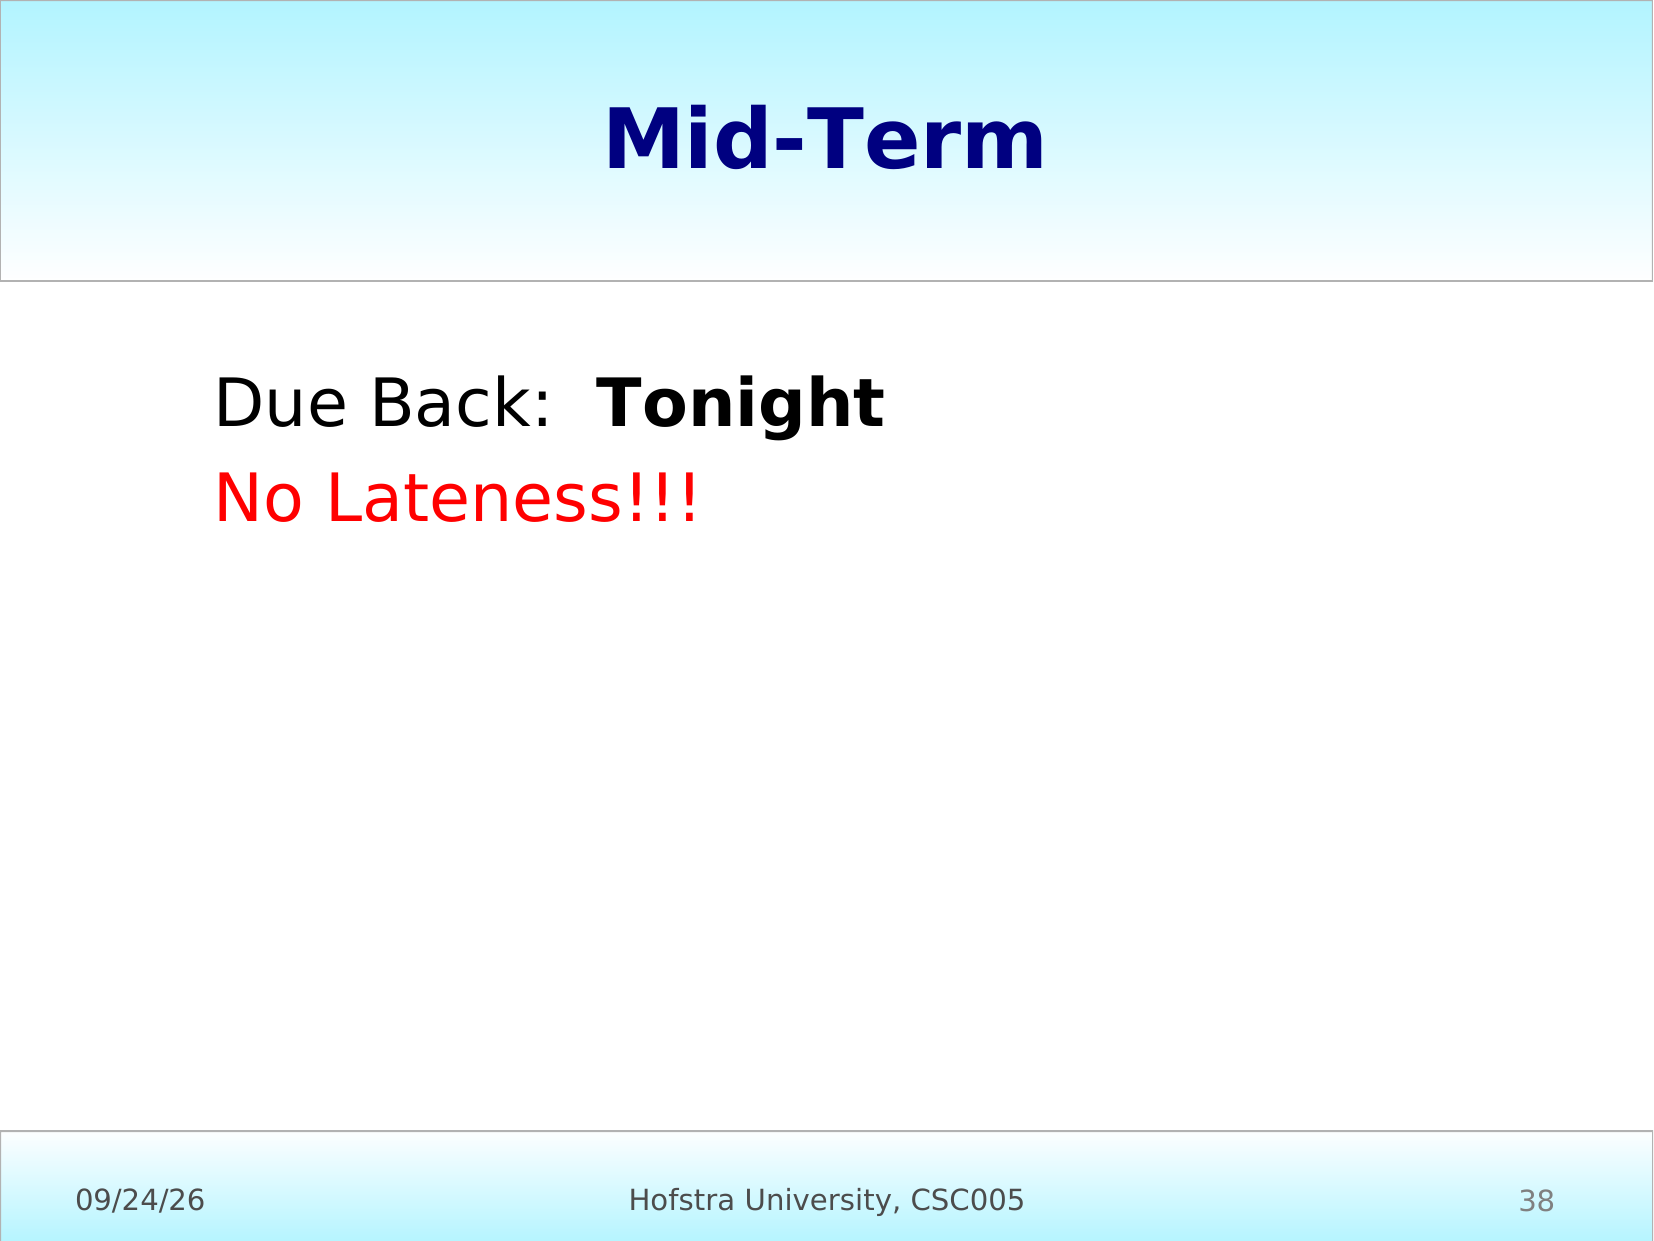

# Mid-Term
Due Back: Tonight
No Lateness!!!
38
Hofstra University, CSC005